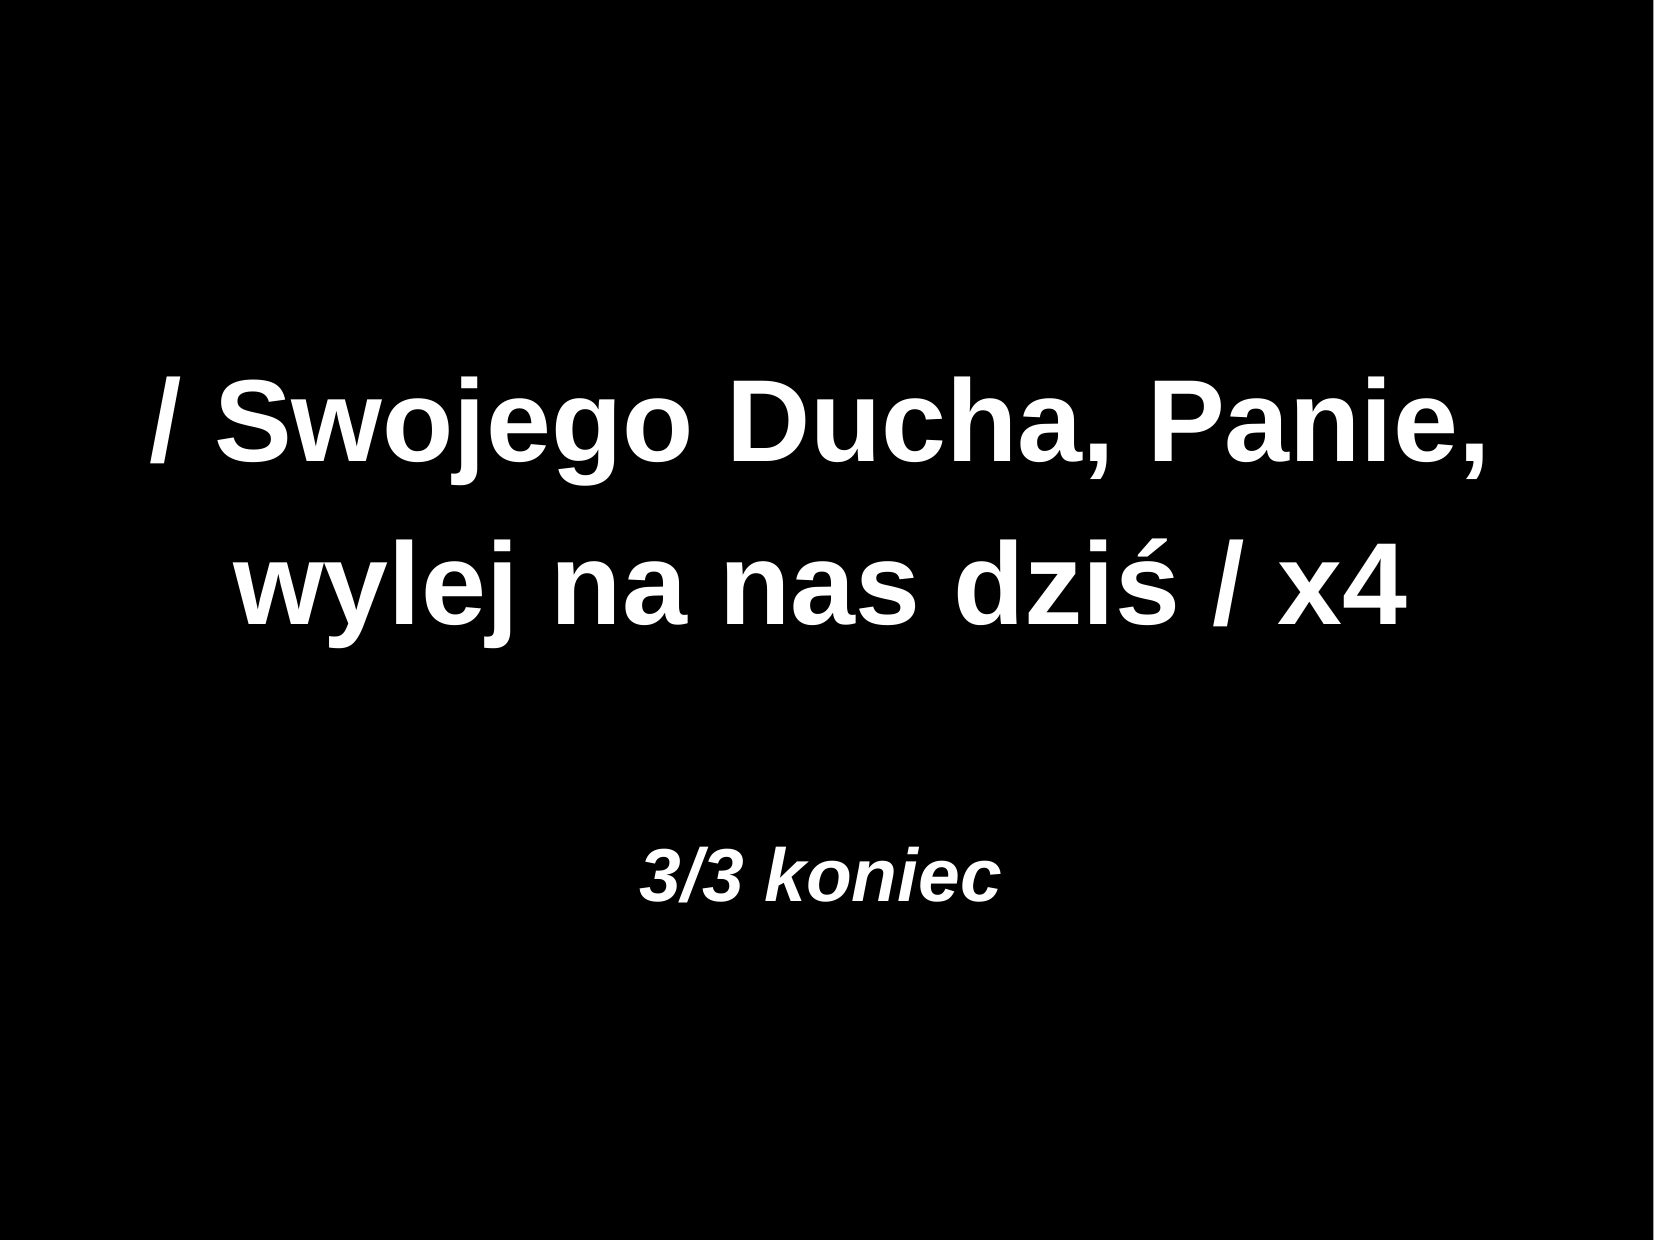

# / Swojego Ducha, Panie,
wylej na nas dziś / x4
3/3 koniec